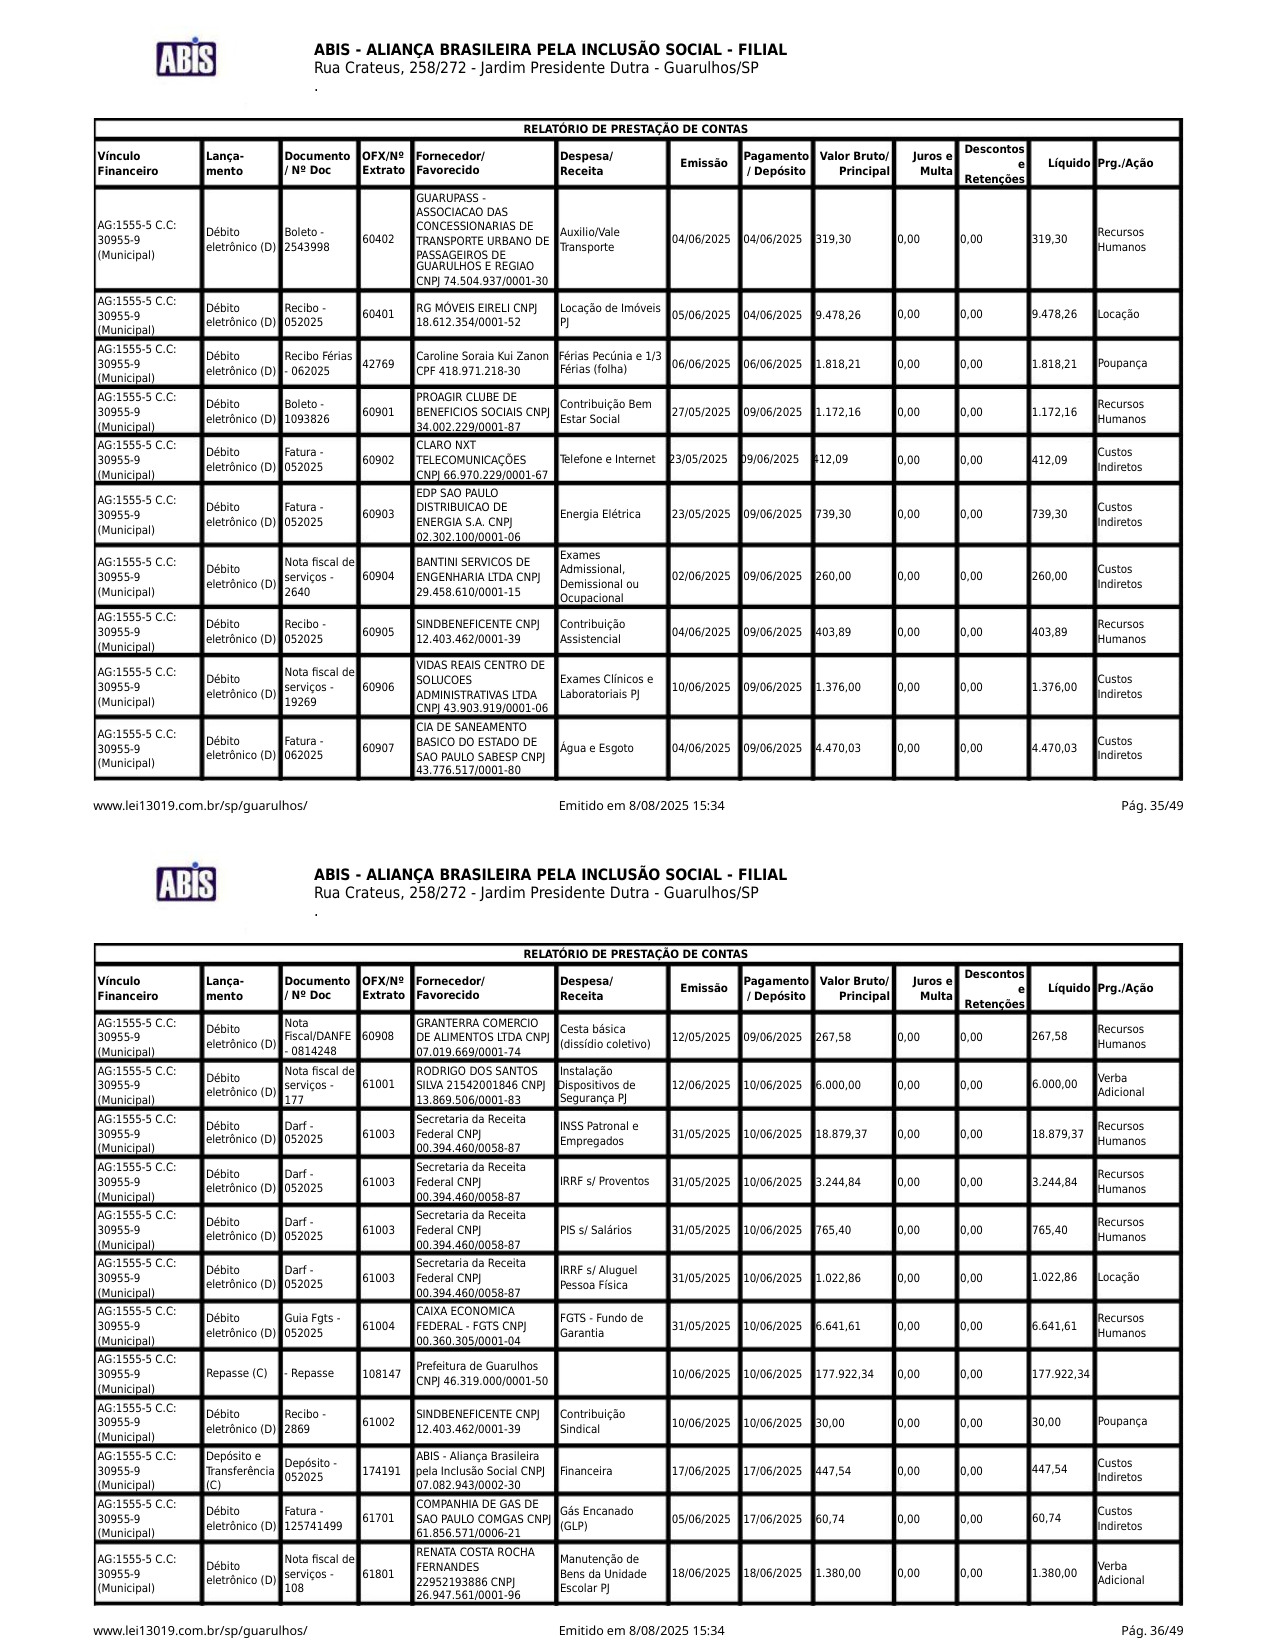

ABIS - ALIANÇA BRASILEIRA PELA INCLUSÃO SOCIAL - FILIAL
Rua Crateus, 258/272 - Jardim Presidente Dutra - Guarulhos/SP
.
RELATÓRIO DE PRESTAÇÃO DE CONTAS
Descontos
e
Retenções
Vínculo
Financeiro
Lança-
mento
Documento OFX/Nº Fornecedor/
Despesa/
Receita
Pagamento Valor Bruto/
/ Depósito Principal
Juros e
Multa
Emissão
Líquido Prg./Ação
/ Nº Doc
Extrato Favorecido
GUARUPASS -
ASSOCIACAO DAS
CONCESSIONARIAS DE
TRANSPORTE URBANO DE
PASSAGEIROS DE
AG:1555-5 C.C:
30955-9
(Municipal)
Débito
eletrônico (D) 2543998
Boleto -
Auxilio/Vale
Transporte
Recursos
Humanos
60402
04/06/2025 04/06/2025 319,30
0,00
0,00
319,30
GUARULHOS E REGIAO
CNPJ 74.504.937/0001-30
AG:1555-5 C.C:
30955-9
(Municipal)
Débito
eletrônico (D) 052025
Recibo -
RG MÓVEIS EIRELI CNPJ
18.612.354/0001-52
Locação de Imóveis
PJ
60401
42769
60901
60902
05/06/2025 04/06/2025 9.478,26
06/06/2025 06/06/2025 1.818,21
27/05/2025 09/06/2025 1.172,16
0,00
0,00
0,00
0,00
0,00
0,00
0,00
0,00
9.478,26
1.818,21
1.172,16
412,09
Locação
AG:1555-5 C.C:
30955-9
(Municipal)
Débito
eletrônico (D) - 062025
Recibo Férias
Caroline Soraia Kui Zanon Férias Pecúnia e 1/3
CPF 418.971.218-30
Poupança
Férias (folha)
AG:1555-5 C.C:
30955-9
(Municipal)
PROAGIR CLUBE DE
BENEFICIOS SOCIAIS CNPJ
34.002.229/0001-87
Débito
eletrônico (D) 1093826
Boleto -
Contribuição Bem
Estar Social
Recursos
Humanos
AG:1555-5 C.C:
30955-9
(Municipal)
CLARO NXT
TELECOMUNICAÇÕES
CNPJ 66.970.229/0001-67
Débito
eletrônico (D) 052025
Fatura -
Custos
Indiretos
Telefone e Internet 23/05/2025 09/06/2025 412,09
EDP SAO PAULO
AG:1555-5 C.C:
30955-9
(Municipal)
Débito
eletrônico (D) 052025
Fatura -
DISTRIBUICAO DE
ENERGIA S.A. CNPJ
02.302.100/0001-06
Custos
Indiretos
60903
Energia Elétrica
23/05/2025 09/06/2025 739,30
0,00
0,00
739,30
Exames
AG:1555-5 C.C:
30955-9
(Municipal)
Nota ﬁscal de
serviços -
2640
BANTINI SERVICOS DE
ENGENHARIA LTDA CNPJ
29.458.610/0001-15
Débito
eletrônico (D)
Admissional,
Demissional ou
Ocupacional
Custos
Indiretos
60904
60905
60906
02/06/2025 09/06/2025 260,00
04/06/2025 09/06/2025 403,89
10/06/2025 09/06/2025 1.376,00
0,00
0,00
0,00
0,00
0,00
0,00
260,00
403,89
1.376,00
AG:1555-5 C.C:
30955-9
(Municipal)
Débito
Recibo -
eletrônico (D) 052025
SINDBENEFICENTE CNPJ
12.403.462/0001-39
Contribuição
Assistencial
Recursos
Humanos
VIDAS REAIS CENTRO DE
SOLUCOES
ADMINISTRATIVAS LTDA
CNPJ 43.903.919/0001-06
AG:1555-5 C.C:
30955-9
(Municipal)
Nota ﬁscal de
serviços -
19269
Débito
eletrônico (D)
Exames Clínicos e
Laboratoriais PJ
Custos
Indiretos
CIA DE SANEAMENTO
BASICO DO ESTADO DE
SAO PAULO SABESP CNPJ
43.776.517/0001-80
AG:1555-5 C.C:
30955-9
(Municipal)
Débito
eletrônico (D) 062025
Fatura -
Custos
Indiretos
60907
Água e Esgoto
04/06/2025 09/06/2025 4.470,03
0,00
0,00
4.470,03
www.lei13019.com.br/sp/guarulhos/
Emitido em 8/08/2025 15:34
Pág. 35/49
ABIS - ALIANÇA BRASILEIRA PELA INCLUSÃO SOCIAL - FILIAL
Rua Crateus, 258/272 - Jardim Presidente Dutra - Guarulhos/SP
.
RELATÓRIO DE PRESTAÇÃO DE CONTAS
Descontos
e
Retenções
Vínculo
Financeiro
Lança-
mento
Documento OFX/Nº Fornecedor/
Despesa/
Receita
Pagamento Valor Bruto/
/ Depósito Principal
Juros e
Multa
Emissão
Líquido Prg./Ação
/ Nº Doc
Extrato Favorecido
AG:1555-5 C.C:
30955-9
(Municipal)
Nota
GRANTERRA COMERCIO
DE ALIMENTOS LTDA CNPJ
07.019.669/0001-74
Débito
eletrônico (D)
Cesta básica
(dissídio coletivo)
Recursos
Humanos
Fiscal/DANFE 60908
- 0814248
12/05/2025 09/06/2025 267,58
12/06/2025 10/06/2025 6.000,00
31/05/2025 10/06/2025 18.879,37
31/05/2025 10/06/2025 3.244,84
31/05/2025 10/06/2025 765,40
31/05/2025 10/06/2025 1.022,86
31/05/2025 10/06/2025 6.641,61
10/06/2025 10/06/2025 177.922,34
10/06/2025 10/06/2025 30,00
17/06/2025 17/06/2025 447,54
05/06/2025 17/06/2025 60,74
0,00
0,00
0,00
0,00
0,00
0,00
0,00
0,00
0,00
0,00
0,00
0,00
0,00
0,00
0,00
0,00
0,00
0,00
0,00
0,00
0,00
0,00
267,58
AG:1555-5 C.C:
30955-9
(Municipal)
Nota ﬁscal de
serviços -
177
RODRIGO DOS SANTOS
SILVA 21542001846 CNPJ Dispositivos de
13.869.506/0001-83
Instalação
Débito
eletrônico (D)
Verba
Adicional
61001
61003
61003
61003
61003
61004
108147
61002
6.000,00
18.879,37
3.244,84
765,40
Segurança PJ
AG:1555-5 C.C:
30955-9
(Municipal)
Secretaria da Receita
Federal CNPJ
00.394.460/0058-87
Débito
Darf -
INSS Patronal e
Empregados
Recursos
Humanos
eletrônico (D) 052025
AG:1555-5 C.C:
30955-9
(Municipal)
Secretaria da Receita
Federal CNPJ
00.394.460/0058-87
Débito
Darf -
Recursos
Humanos
IRRF s/ Proventos
PIS s/ Salários
eletrônico (D) 052025
AG:1555-5 C.C:
30955-9
(Municipal)
Secretaria da Receita
Federal CNPJ
00.394.460/0058-87
Débito
Darf -
Recursos
Humanos
eletrônico (D) 052025
AG:1555-5 C.C:
30955-9
(Municipal)
Secretaria da Receita
Federal CNPJ
00.394.460/0058-87
Débito
Darf -
IRRF s/ Aluguel
Pessoa Física
1.022,86
6.641,61
177.922,34
30,00
Locação
eletrônico (D) 052025
AG:1555-5 C.C:
30955-9
(Municipal)
CAIXA ECONOMICA
FEDERAL - FGTS CNPJ
00.360.305/0001-04
Débito
Guia Fgts -
eletrônico (D) 052025
FGTS - Fundo de
Garantia
Recursos
Humanos
AG:1555-5 C.C:
30955-9
(Municipal)
Prefeitura de Guarulhos
CNPJ 46.319.000/0001-50
Repasse (C) - Repasse
AG:1555-5 C.C:
30955-9
(Municipal)
Débito
Recibo -
eletrônico (D) 2869
SINDBENEFICENTE CNPJ
12.403.462/0001-39
Contribuição
Sindical
Poupança
AG:1555-5 C.C:
30955-9
(Municipal)
Depósito e
Transferência
(C)
ABIS - Aliança Brasileira
174191 pela Inclusão Social CNPJ Financeira
07.082.943/0002-30
Depósito -
052025
Custos
Indiretos
447,54
AG:1555-5 C.C:
30955-9
(Municipal)
COMPANHIA DE GAS DE
SAO PAULO COMGAS CNPJ
61.856.571/0006-21
Débito
Fatura -
eletrônico (D) 125741499
Gás Encanado
(GLP)
Custos
Indiretos
61701
61801
60,74
RENATA COSTA ROCHA
FERNANDES
22952193886 CNPJ
26.947.561/0001-96
AG:1555-5 C.C:
30955-9
(Municipal)
Nota ﬁscal de
serviços -
108
Manutenção de
Bens da Unidade
Escolar PJ
Débito
eletrônico (D)
Verba
Adicional
18/06/2025 18/06/2025 1.380,00
0,00
0,00
1.380,00
www.lei13019.com.br/sp/guarulhos/
Emitido em 8/08/2025 15:34
Pág. 36/49